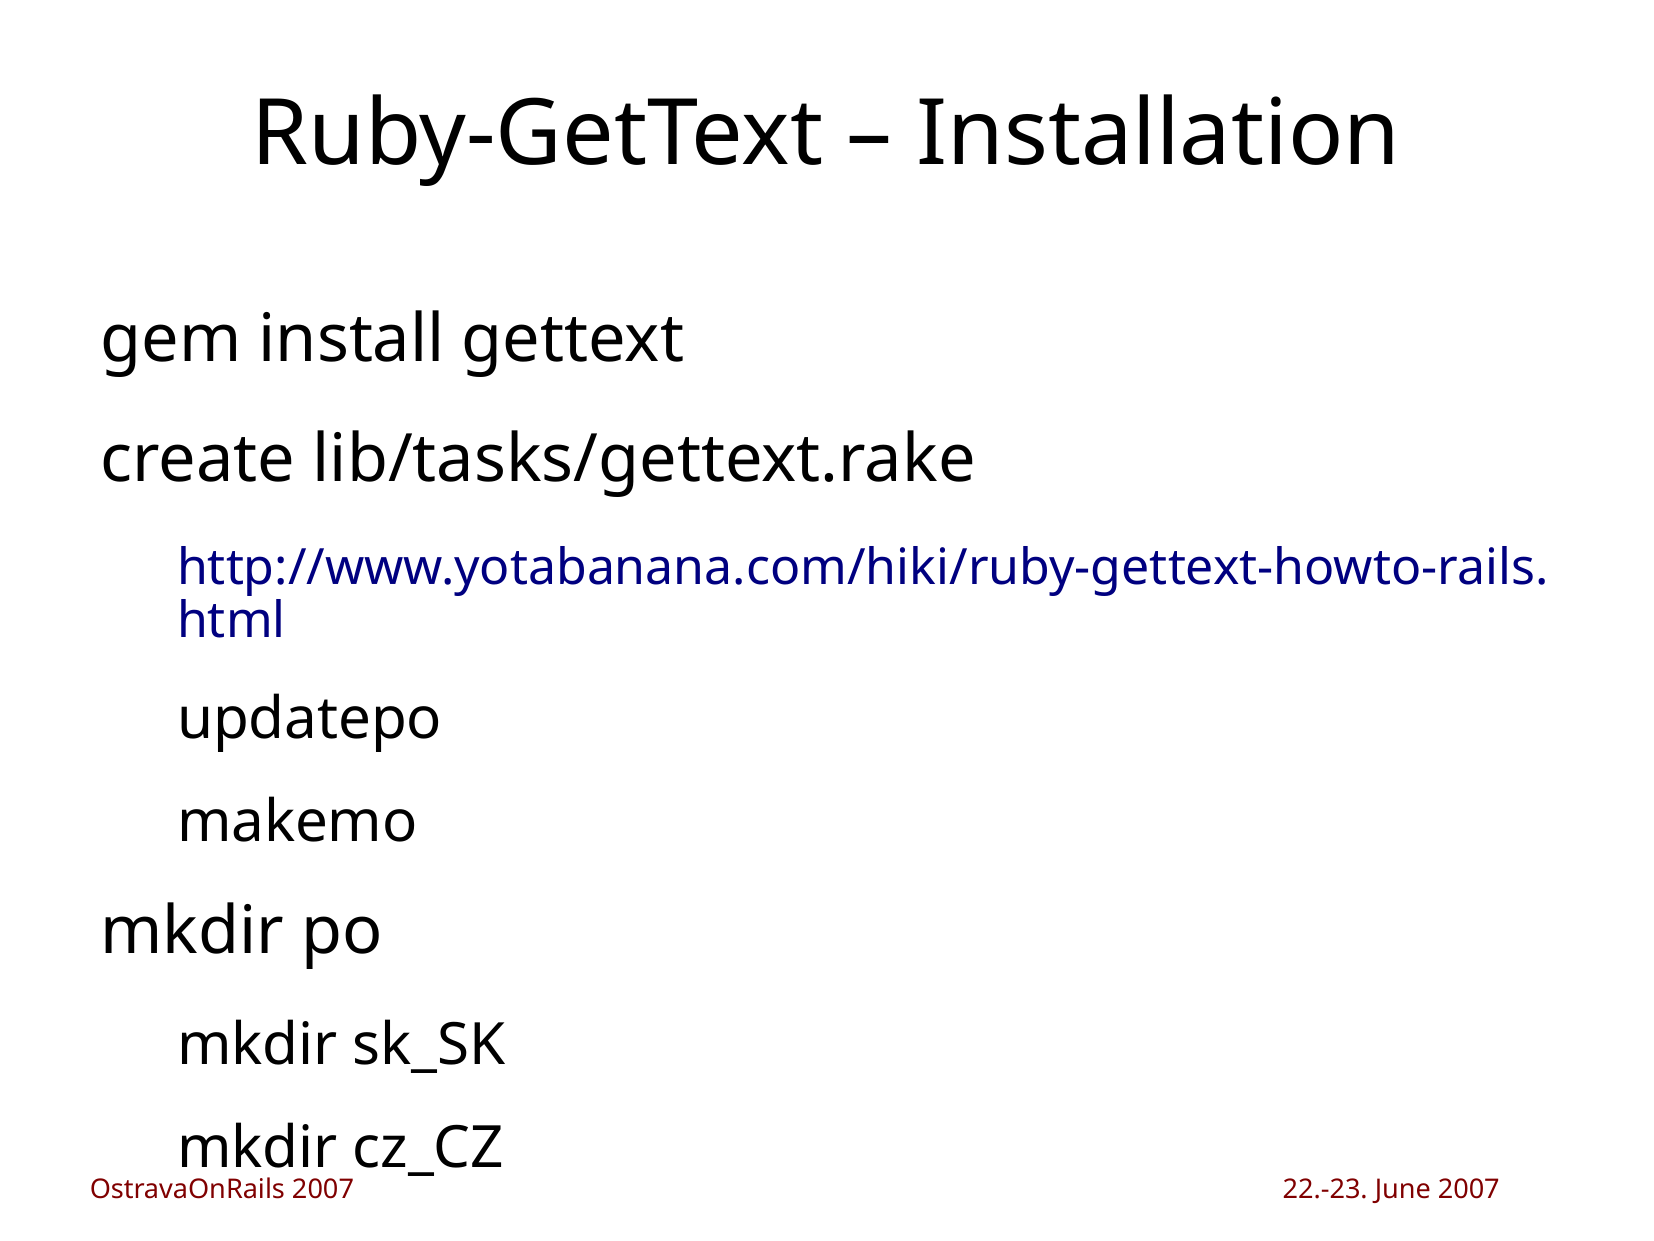

# Ruby-GetText – Installation
gem install gettext
create lib/tasks/gettext.rake
http://www.yotabanana.com/hiki/ruby-gettext-howto-rails.html
updatepo
makemo
mkdir po
mkdir sk_SK
mkdir cz_CZ